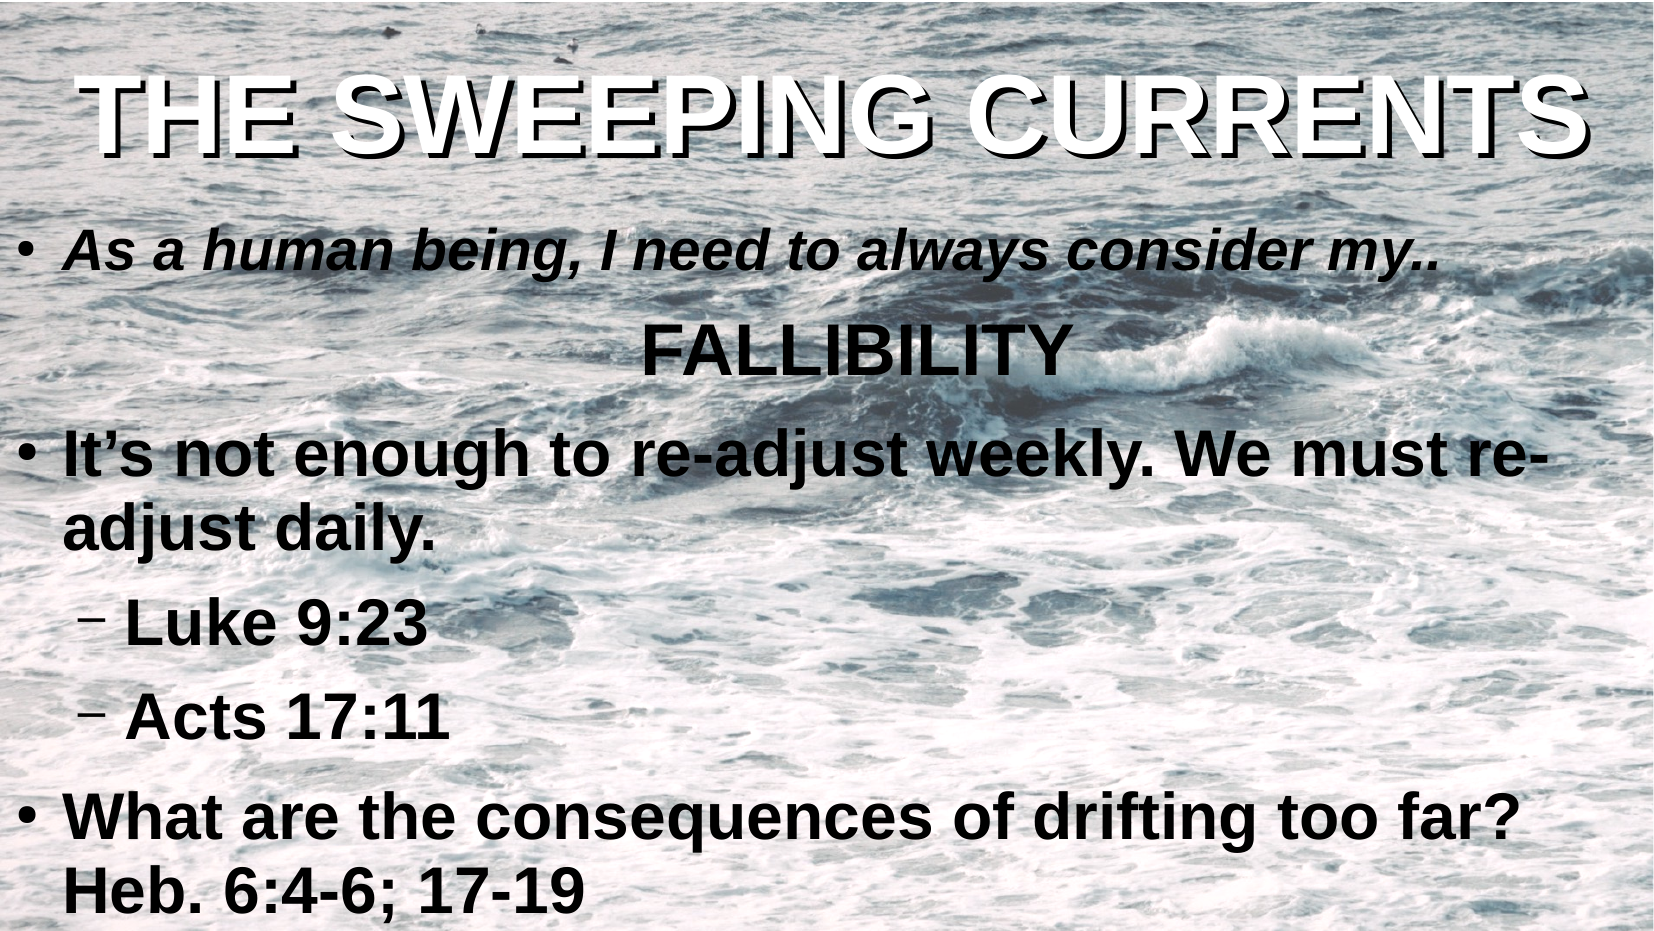

# THE SWEEPING CURRENTS
As a human being, I need to always consider my..
FALLIBILITY
It’s not enough to re-adjust weekly. We must re-adjust daily.
Luke 9:23
Acts 17:11
What are the consequences of drifting too far? Heb. 6:4-6; 17-19